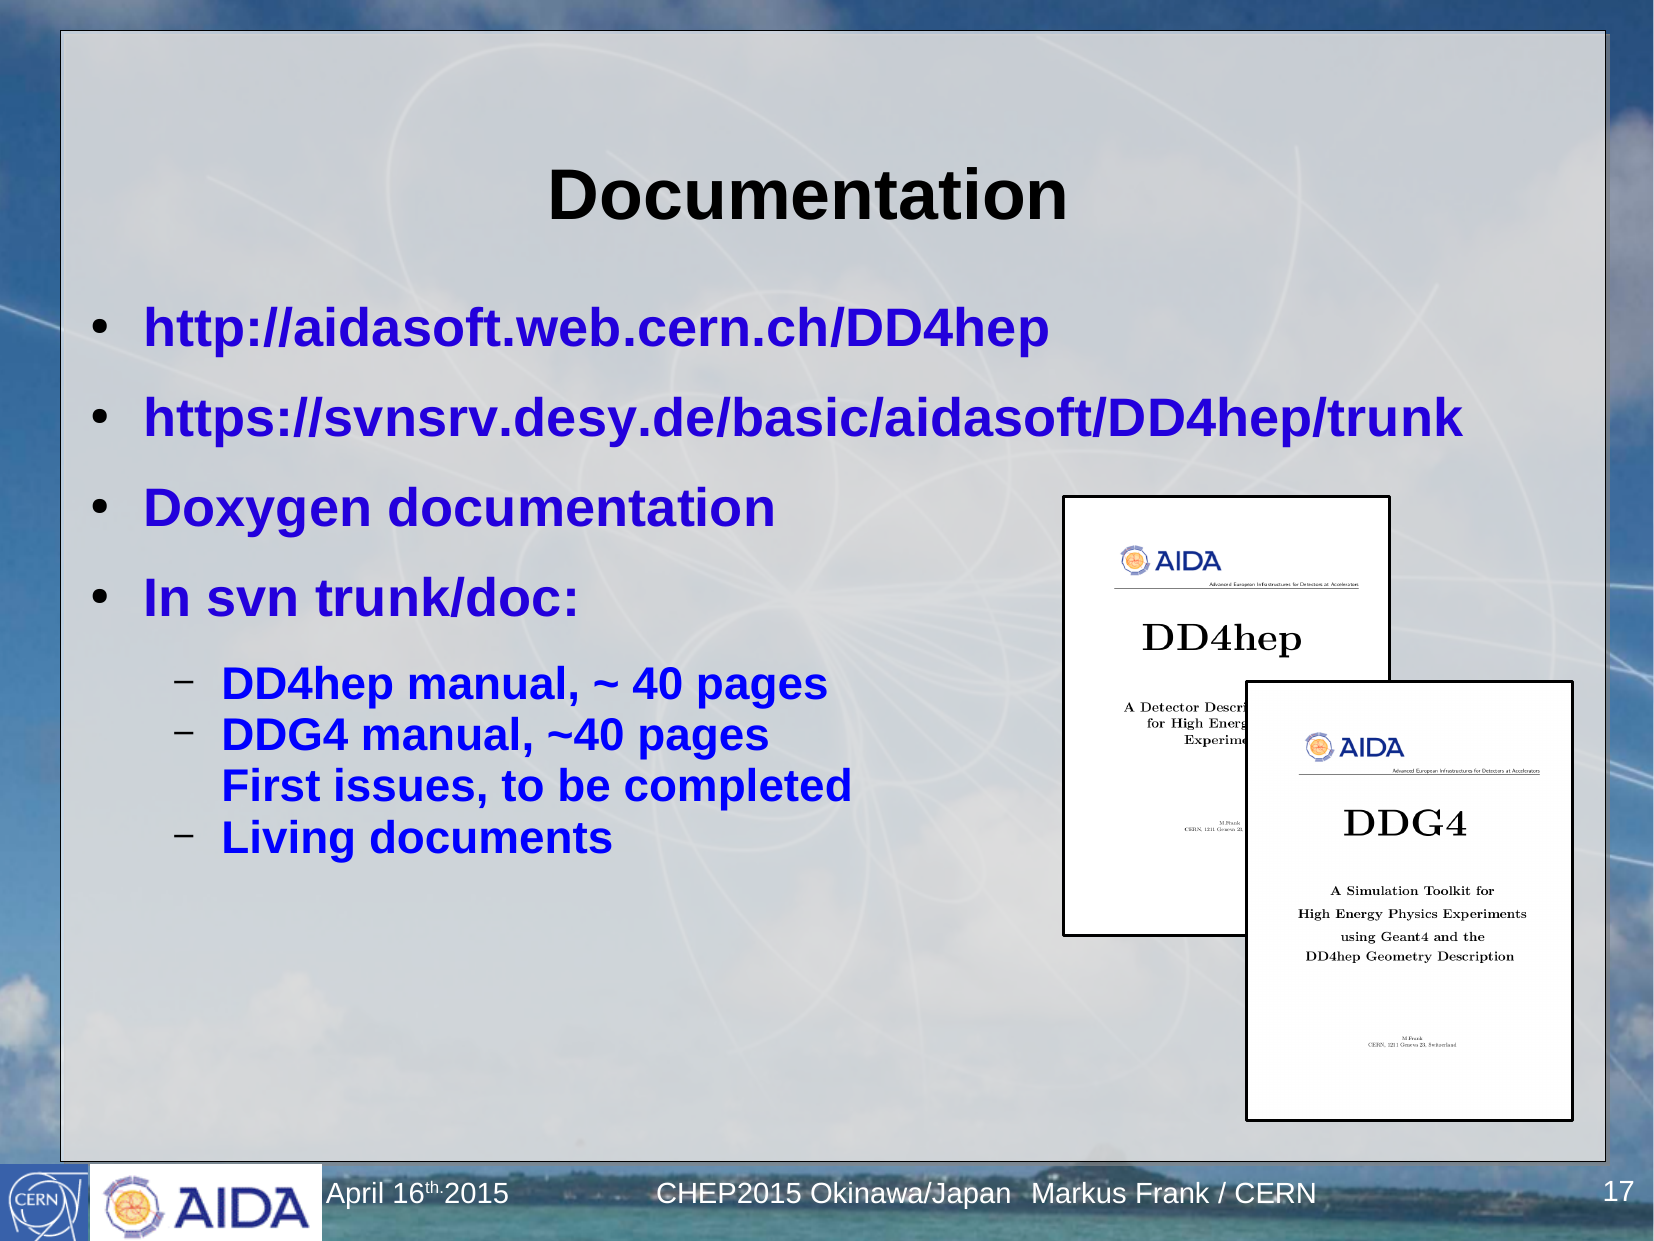

# Documentation
http://aidasoft.web.cern.ch/DD4hep
https://svnsrv.desy.de/basic/aidasoft/DD4hep/trunk
Doxygen documentation
In svn trunk/doc:
DD4hep manual, ~ 40 pages
DDG4 manual, ~40 pages
First issues, to be completed
Living documents
17
February, 4th. 2014
CLIC Workshop at CERN, Markus Frank / CERN